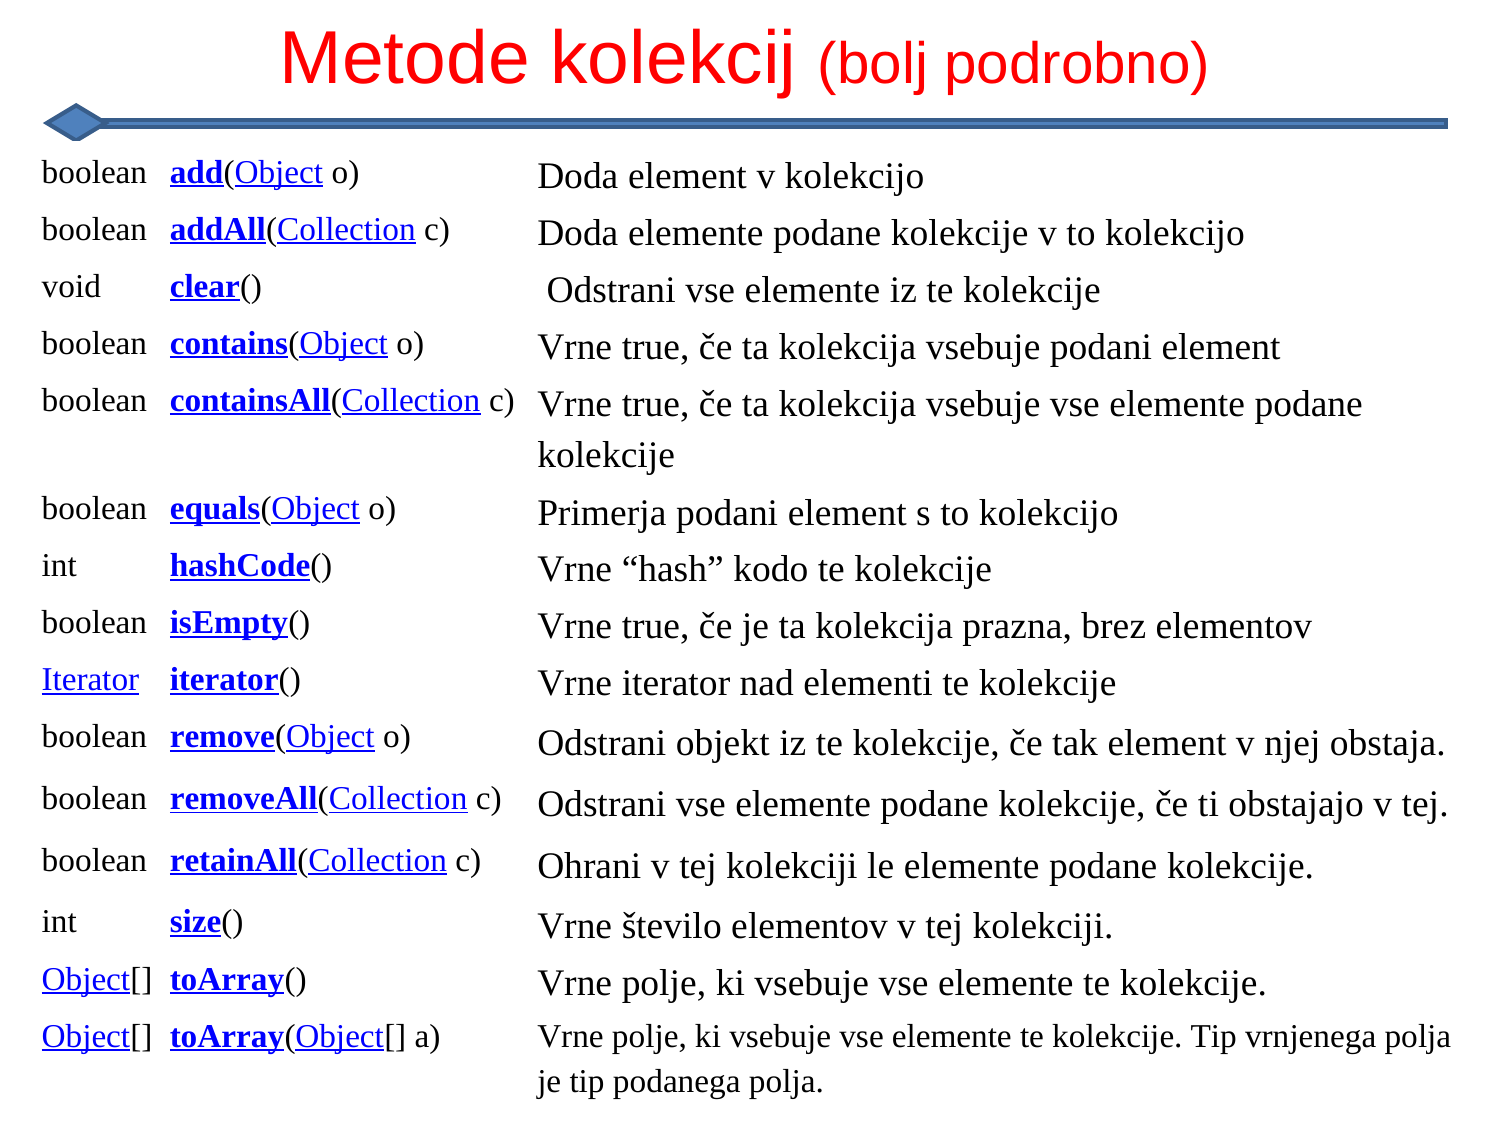

# Metode kolekcij (bolj podrobno)
| boolean | add(Object o) | Doda element v kolekcijo |
| --- | --- | --- |
| boolean | addAll(Collection c) | Doda elemente podane kolekcije v to kolekcijo |
| void | clear() | Odstrani vse elemente iz te kolekcije |
| boolean | contains(Object o) | Vrne true, če ta kolekcija vsebuje podani element |
| boolean | containsAll(Collection c) | Vrne true, če ta kolekcija vsebuje vse elemente podane kolekcije |
| boolean | equals(Object o) | Primerja podani element s to kolekcijo |
| int | hashCode() | Vrne “hash” kodo te kolekcije |
| boolean | isEmpty() | Vrne true, če je ta kolekcija prazna, brez elementov |
| Iterator | iterator() | Vrne iterator nad elementi te kolekcije |
| boolean | remove(Object o) | Odstrani objekt iz te kolekcije, če tak element v njej obstaja. |
| boolean | removeAll(Collection c) | Odstrani vse elemente podane kolekcije, če ti obstajajo v tej. |
| boolean | retainAll(Collection c) | Ohrani v tej kolekciji le elemente podane kolekcije. |
| int | size() | Vrne število elementov v tej kolekciji. |
| Object[] | toArray() | Vrne polje, ki vsebuje vse elemente te kolekcije. |
| Object[] | toArray(Object[] a) | Vrne polje, ki vsebuje vse elemente te kolekcije. Tip vrnjenega polja je tip podanega polja. |